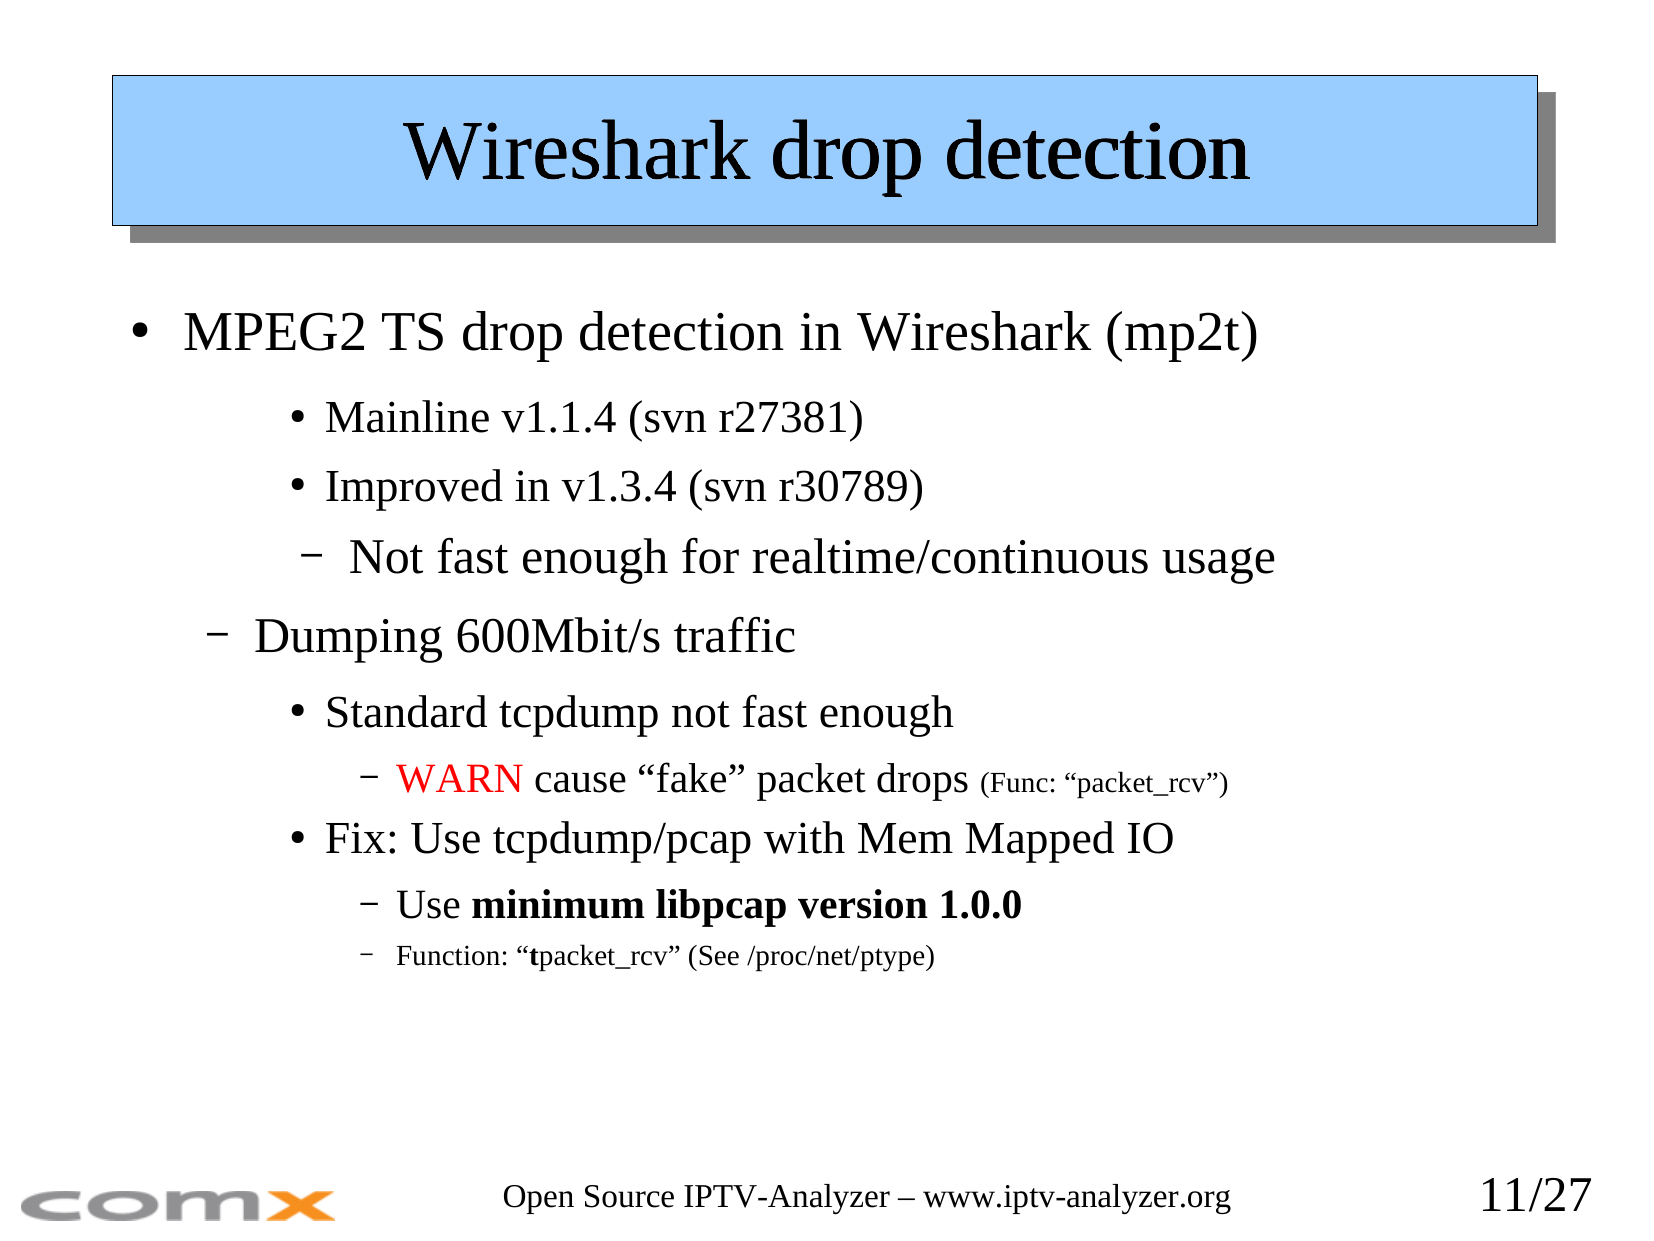

# Wireshark drop detection
MPEG2 TS drop detection in Wireshark (mp2t)
Mainline v1.1.4 (svn r27381)
Improved in v1.3.4 (svn r30789)
Not fast enough for realtime/continuous usage
Dumping 600Mbit/s traffic
Standard tcpdump not fast enough
WARN cause “fake” packet drops (Func: “packet_rcv”)
Fix: Use tcpdump/pcap with Mem Mapped IO
Use minimum libpcap version 1.0.0
Function: “tpacket_rcv” (See /proc/net/ptype)